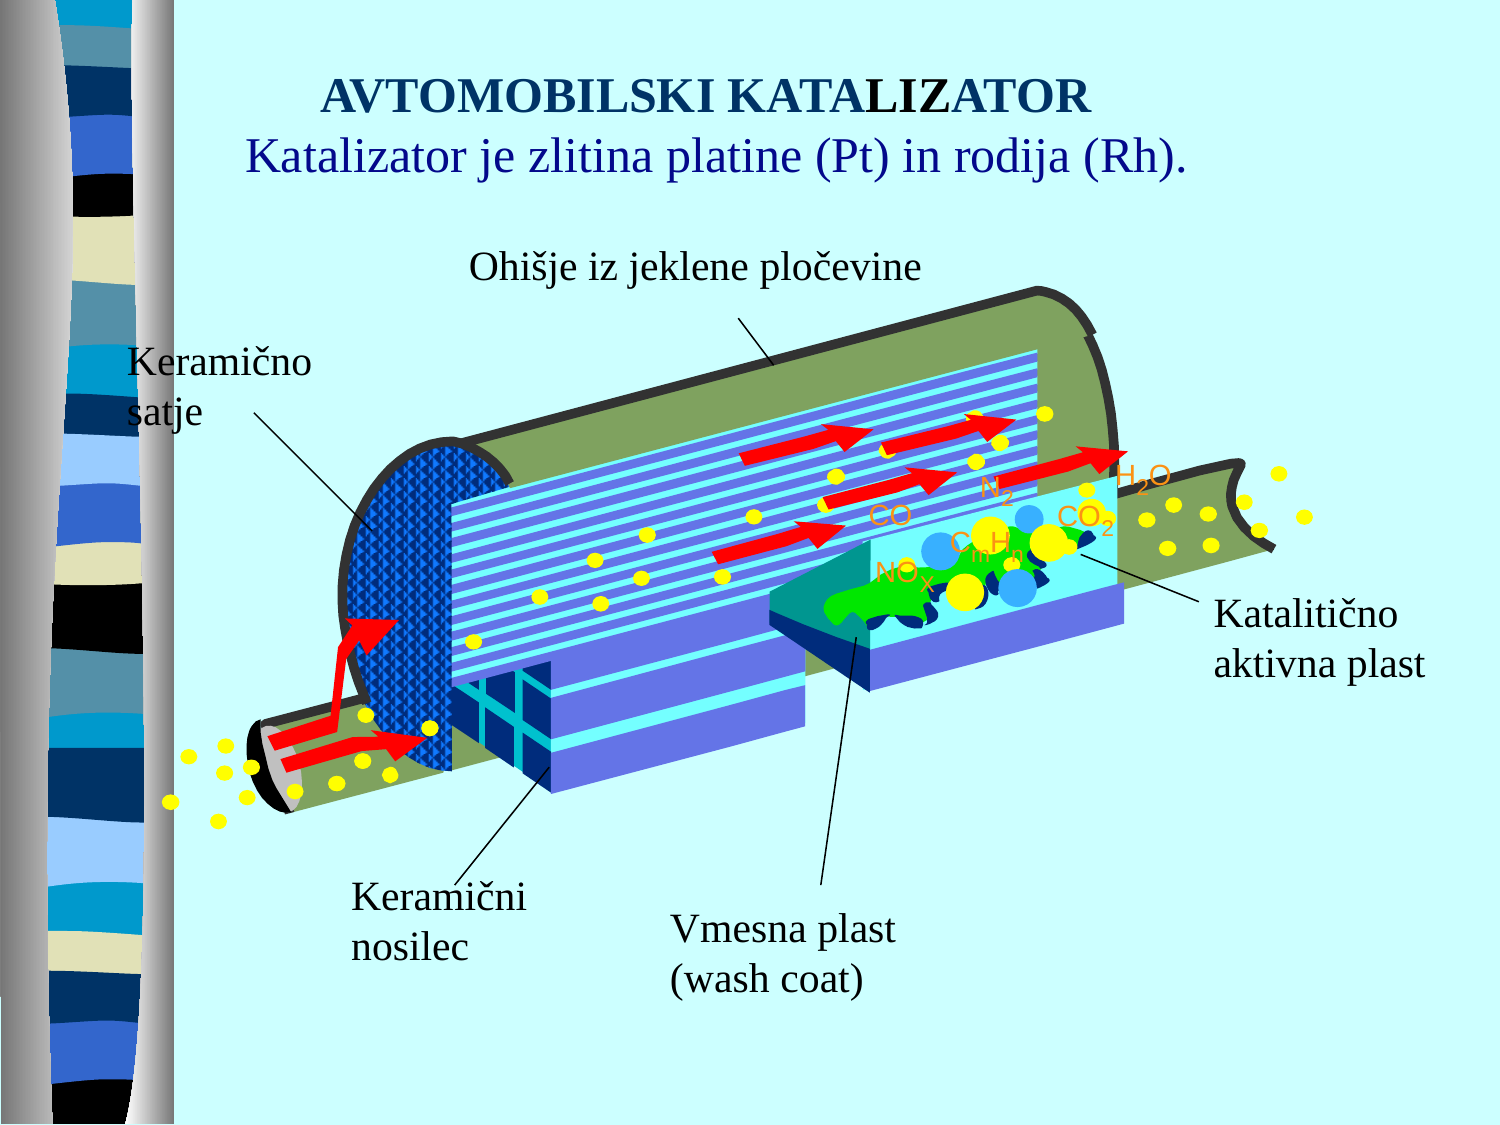

AVTOMOBILSKI KATALIZATOR
Katalizator je zlitina platine (Pt) in rodija (Rh).
Ohišje iz jeklene pločevine
Keramično
satje
H
O
N
2
2
CO
CO
2
C
H
m
n
NO
X
Katalitično aktivna plast
Keramični nosilec
Vmesna plast
(wash coat)